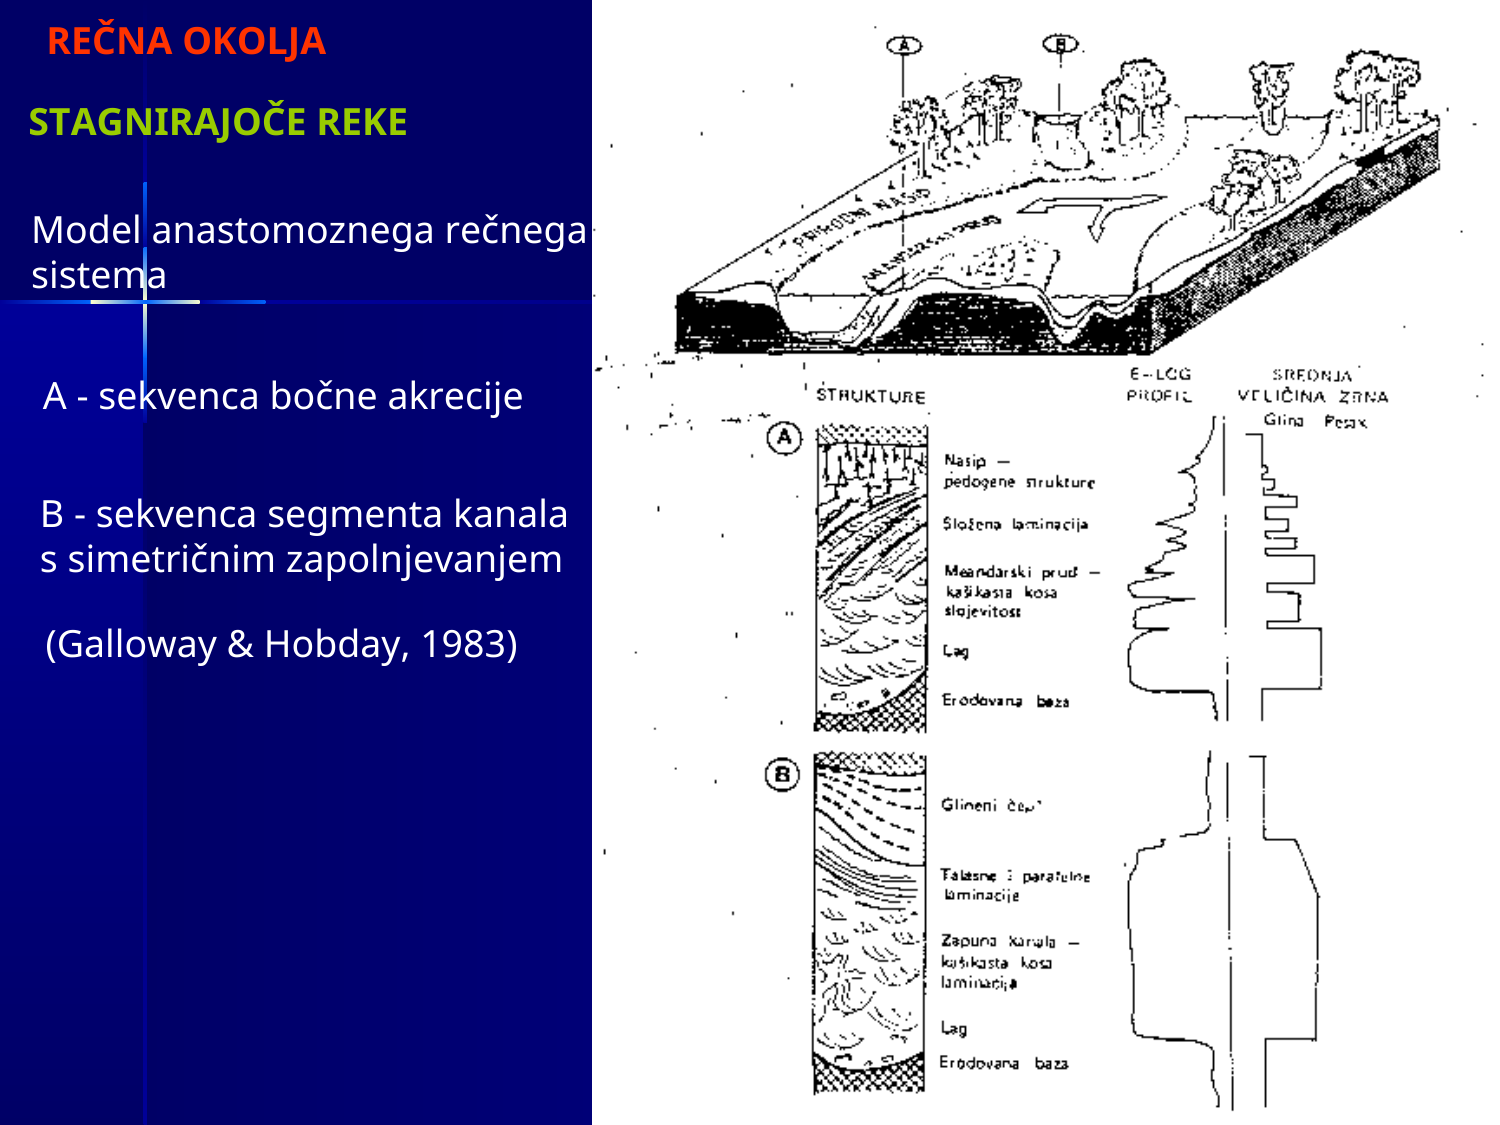

REČNA OKOLJA
STAGNIRAJOČE REKE
Model anastomoznega rečnega
sistema
A - sekvenca bočne akrecije
B - sekvenca segmenta kanala
s simetričnim zapolnjevanjem
(Galloway & Hobday, 1983)